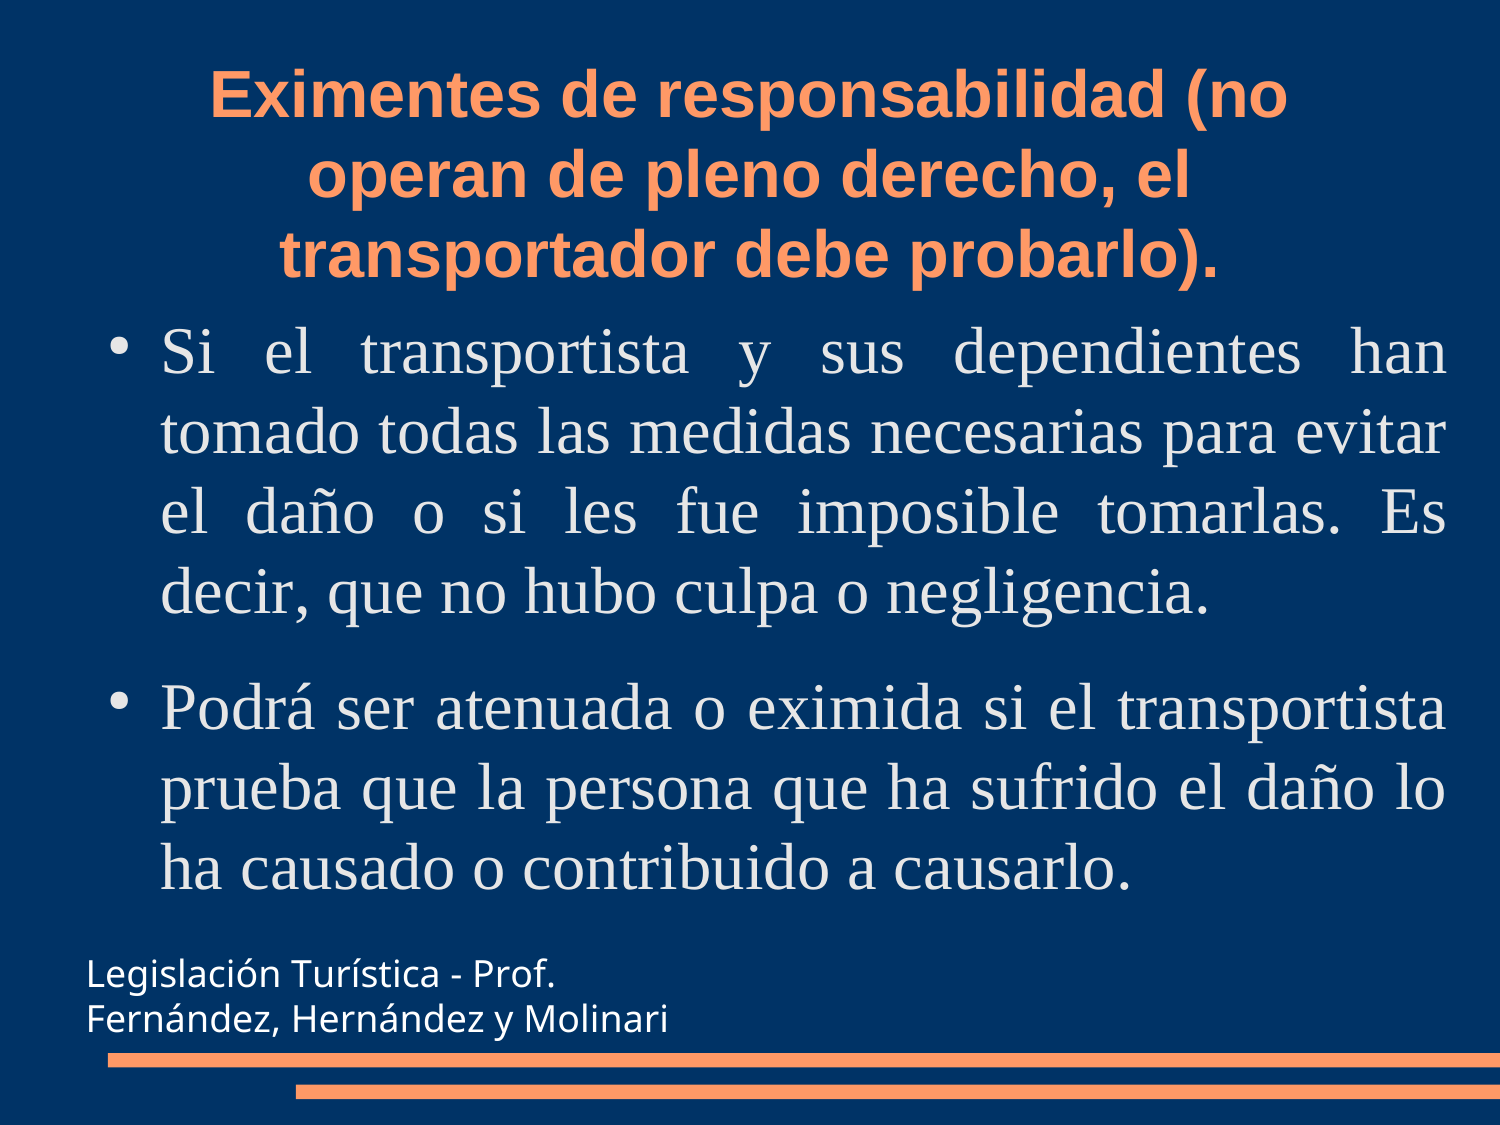

# Eximentes de responsabilidad (no operan de pleno derecho, el transportador debe probarlo).
Si el transportista y sus dependientes han tomado todas las medidas necesarias para evitar el daño o si les fue imposible tomarlas. Es decir, que no hubo culpa o negligencia.
Podrá ser atenuada o eximida si el transportista prueba que la persona que ha sufrido el daño lo ha causado o contribuido a causarlo.
Legislación Turística - Prof. Fernández, Hernández y Molinari